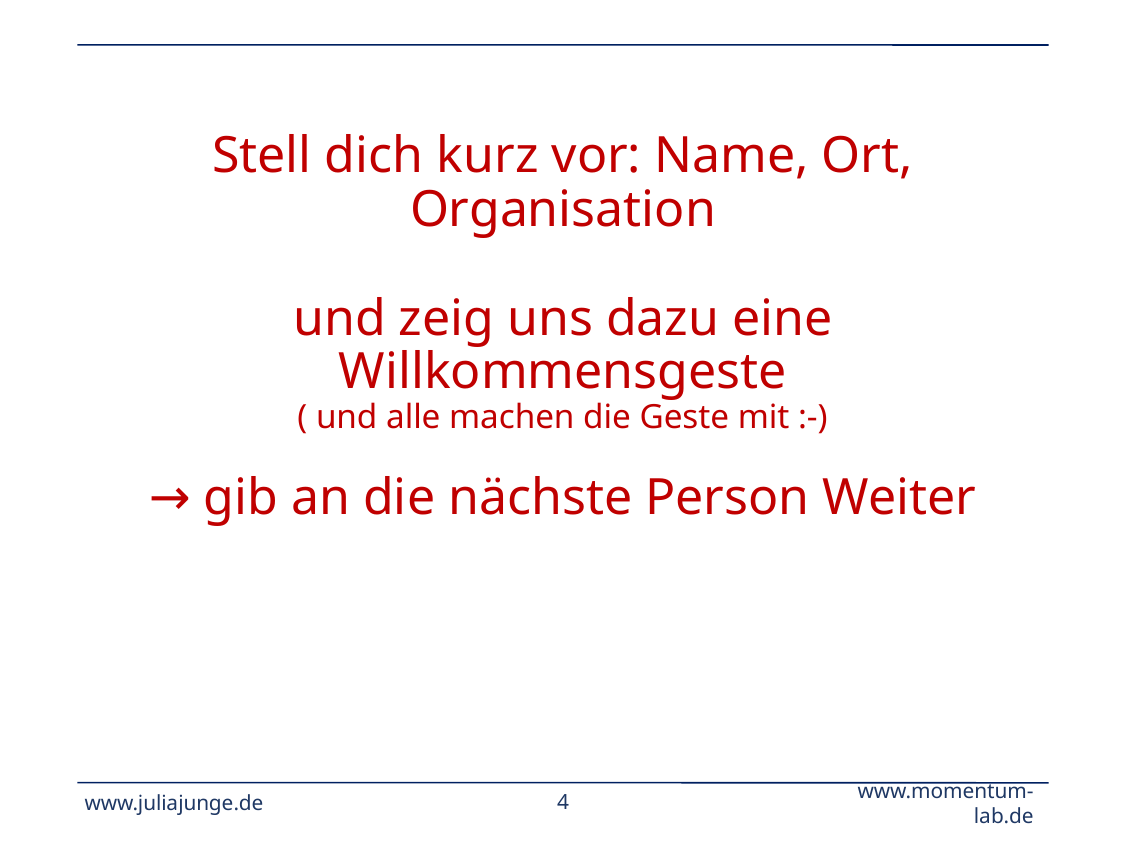

# Stell dich kurz vor: Name, Ort, Organisation und zeig uns dazu eine Willkommensgeste ( und alle machen die Geste mit :-) → gib an die nächste Person Weiter
www.juliajunge.de
www.momentum-lab.de